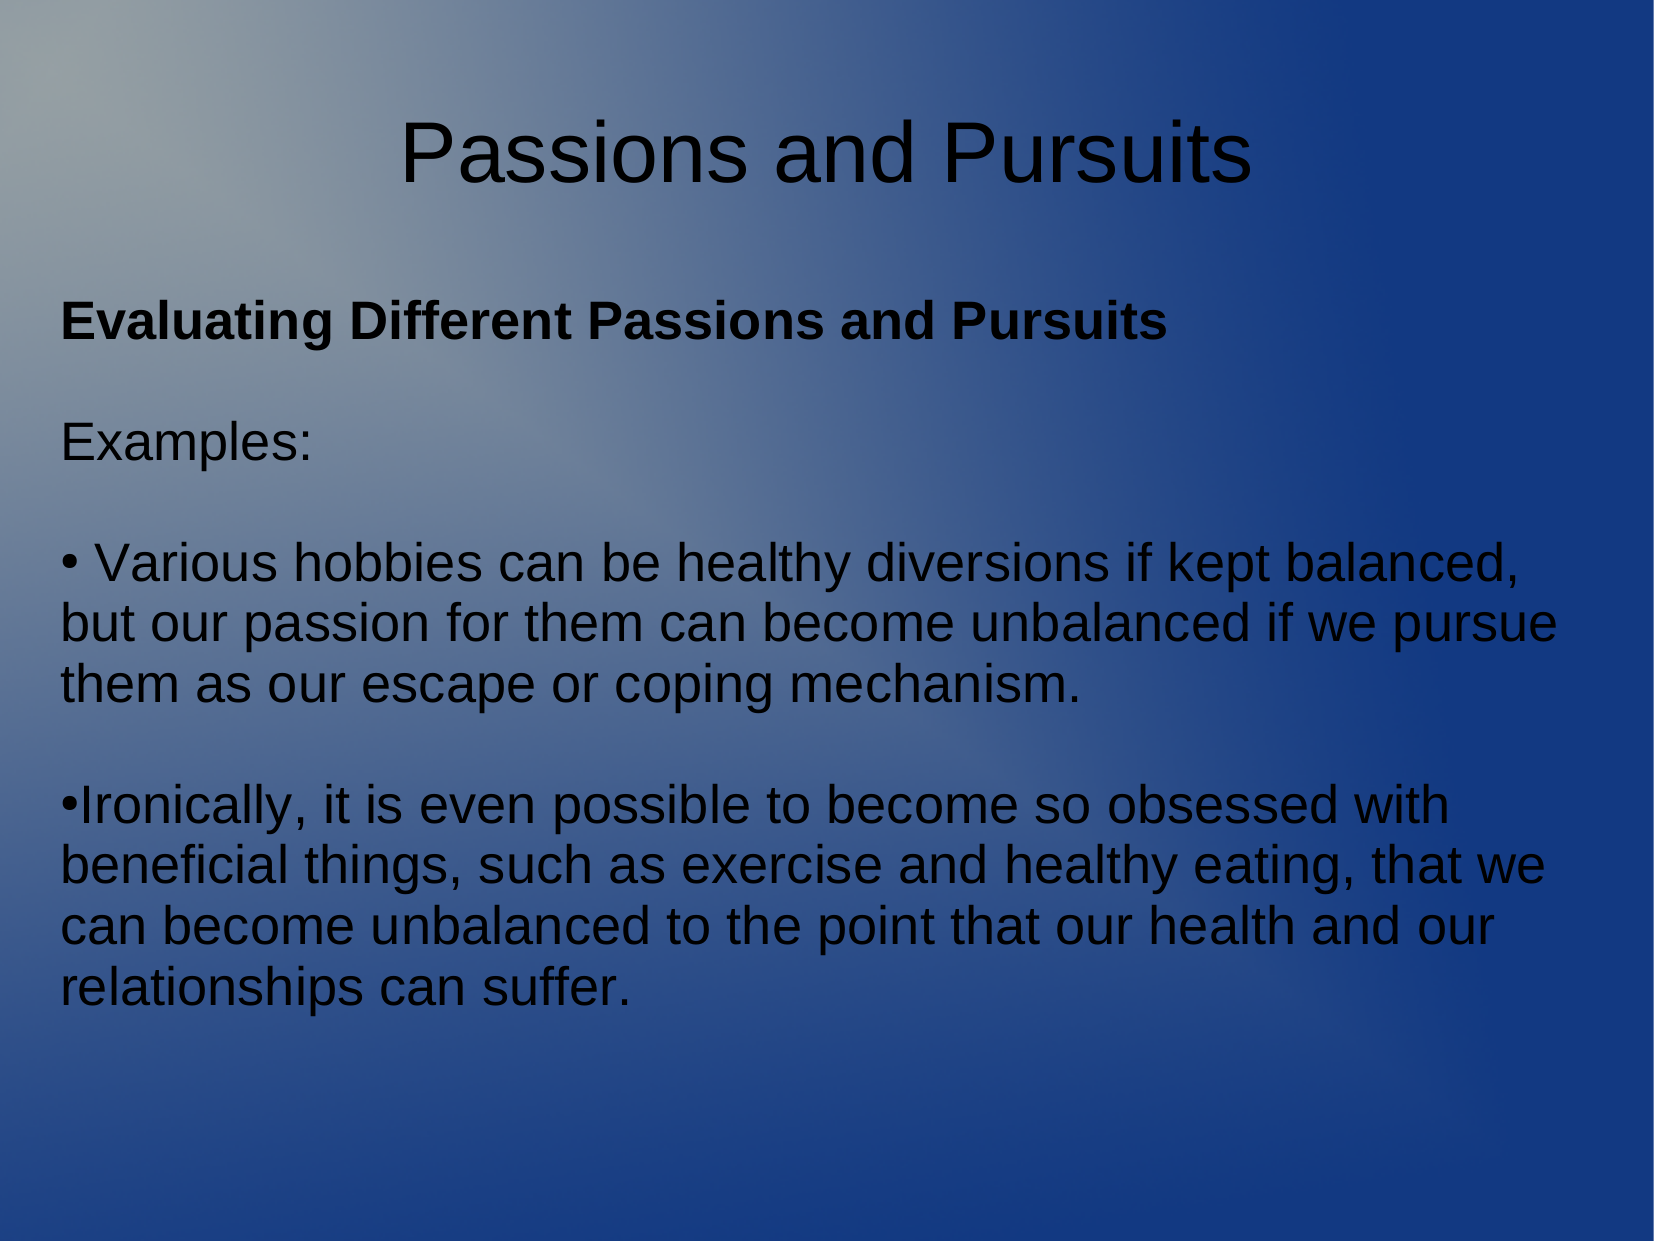

# Passions and Pursuits
Evaluating Different Passions and Pursuits
Examples:
 Various hobbies can be healthy diversions if kept balanced, but our passion for them can become unbalanced if we pursue them as our escape or coping mechanism.
Ironically, it is even possible to become so obsessed with beneficial things, such as exercise and healthy eating, that we can become unbalanced to the point that our health and our relationships can suffer.